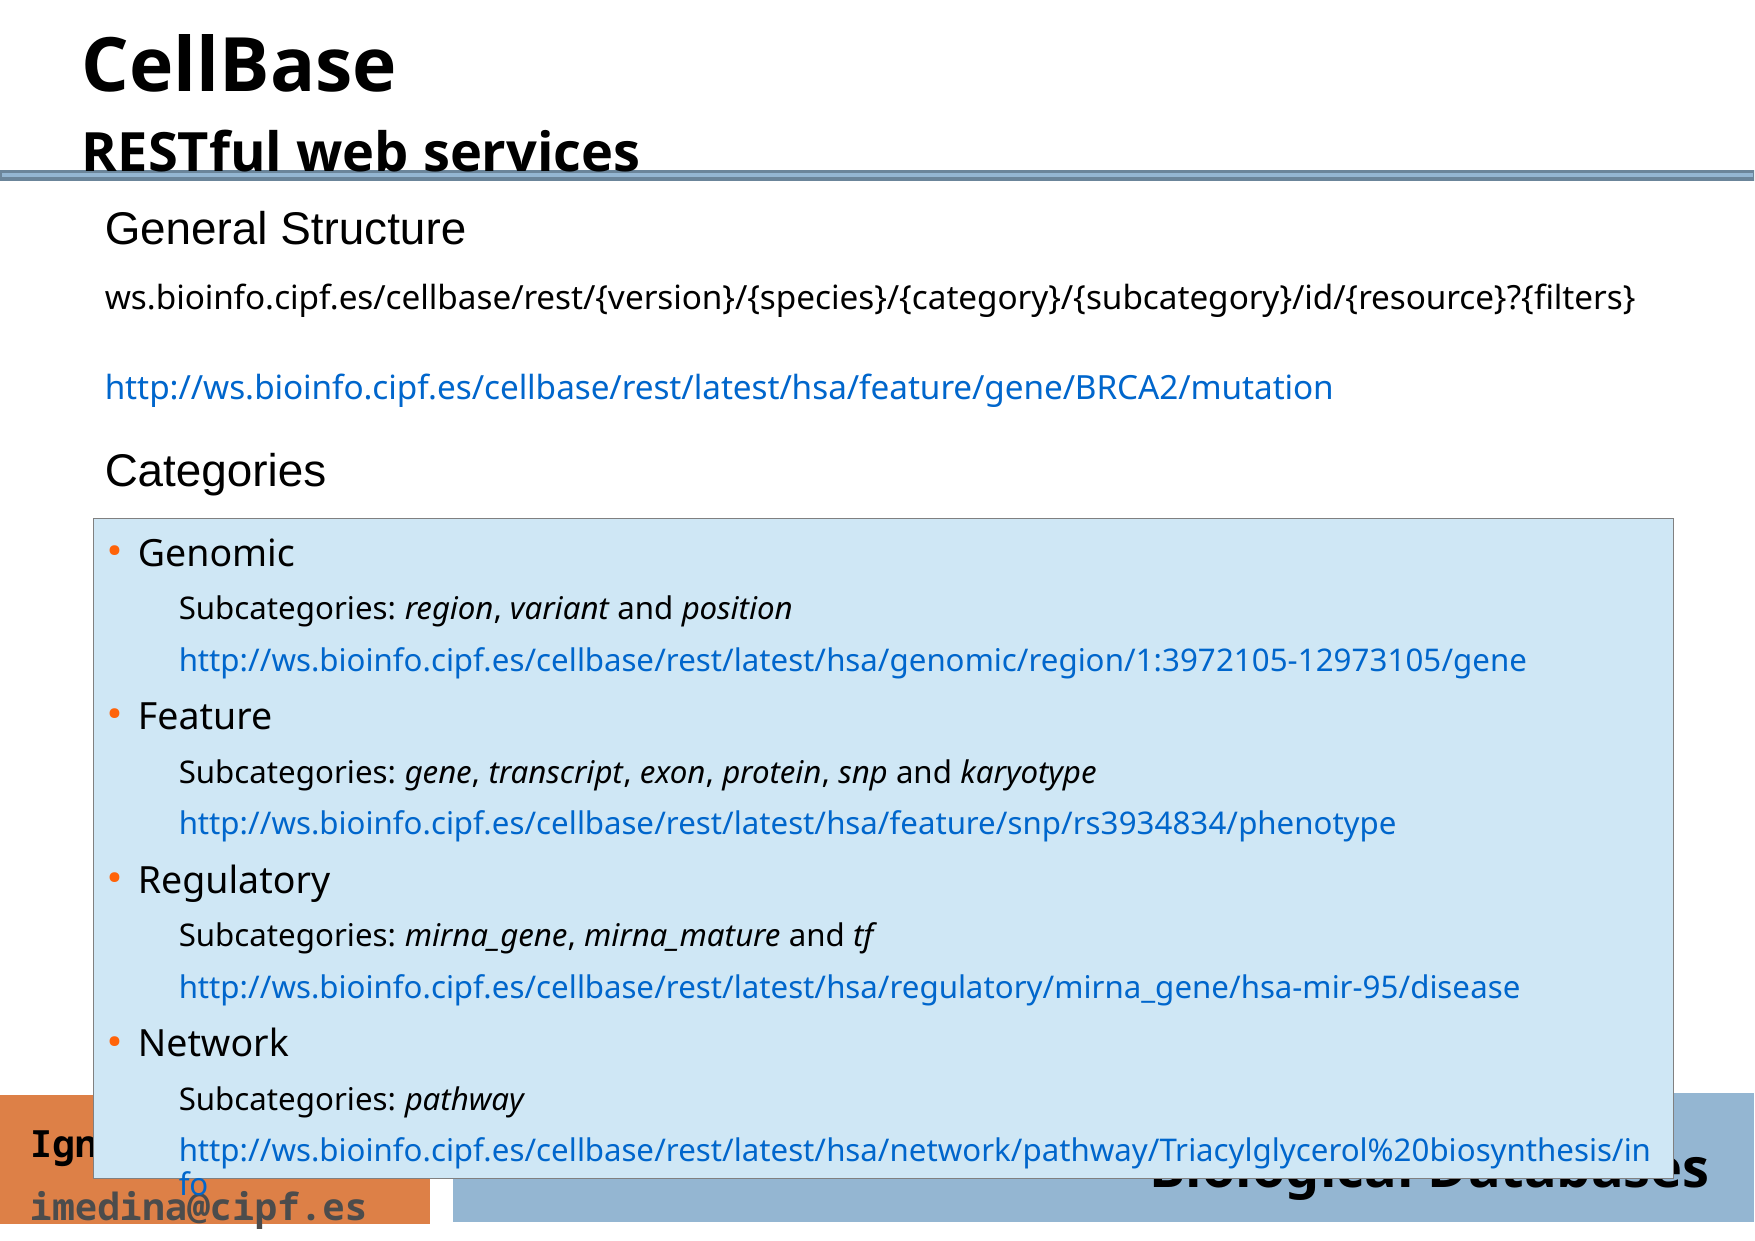

CellBase
RESTful web services
#
General Structure
ws.bioinfo.cipf.es/cellbase/rest/{version}/{species}/{category}/{subcategory}/id/{resource}?{filters}
http://ws.bioinfo.cipf.es/cellbase/rest/latest/hsa/feature/gene/BRCA2/mutation
Categories
Genomic
Subcategories: region, variant and position
http://ws.bioinfo.cipf.es/cellbase/rest/latest/hsa/genomic/region/1:3972105-12973105/gene
Feature
Subcategories: gene, transcript, exon, protein, snp and karyotype
http://ws.bioinfo.cipf.es/cellbase/rest/latest/hsa/feature/snp/rs3934834/phenotype
Regulatory
Subcategories: mirna_gene, mirna_mature and tf
http://ws.bioinfo.cipf.es/cellbase/rest/latest/hsa/regulatory/mirna_gene/hsa-mir-95/disease
Network
Subcategories: pathway
http://ws.bioinfo.cipf.es/cellbase/rest/latest/hsa/network/pathway/Triacylglycerol%20biosynthesis/info
Ignacio Medina
imedina@cipf.es
Biological Databases